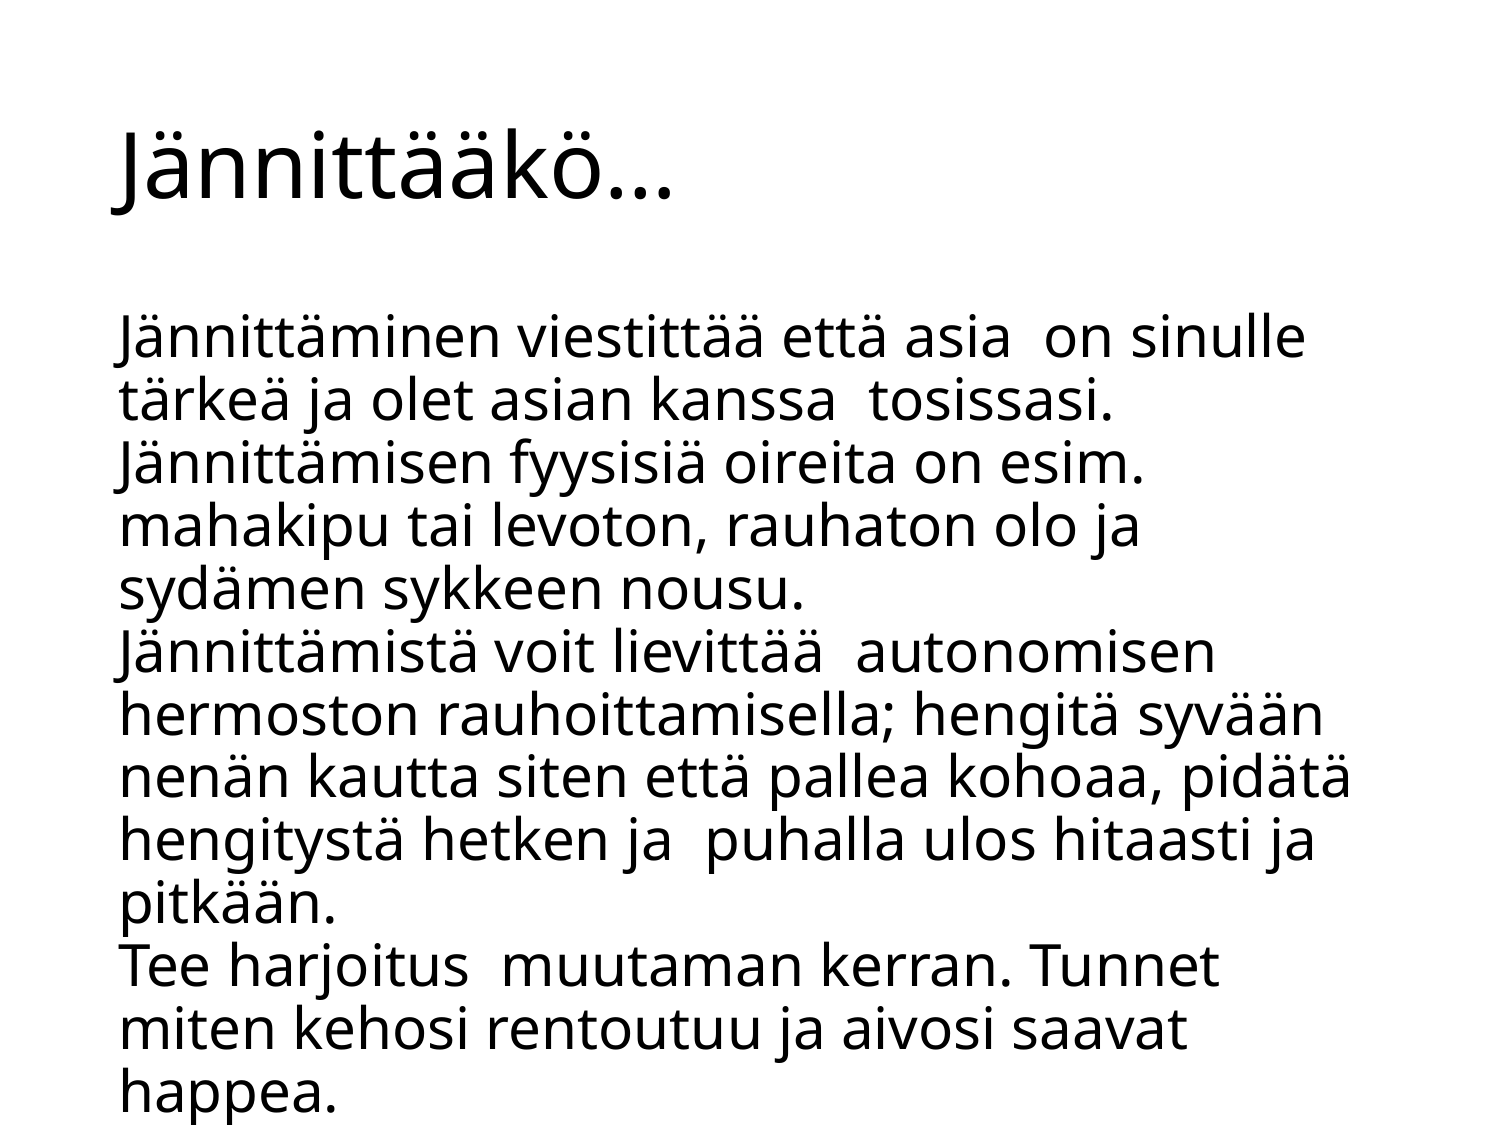

# Jännittääkö…
Jännittäminen viestittää että asia on sinulle tärkeä ja olet asian kanssa tosissasi.
Jännittämisen fyysisiä oireita on esim. mahakipu tai levoton, rauhaton olo ja sydämen sykkeen nousu.
Jännittämistä voit lievittää autonomisen hermoston rauhoittamisella; hengitä syvään nenän kautta siten että pallea kohoaa, pidätä hengitystä hetken ja puhalla ulos hitaasti ja pitkään.
Tee harjoitus muutaman kerran. Tunnet miten kehosi rentoutuu ja aivosi saavat happea.
Sinulla ei ole mitään hätää!